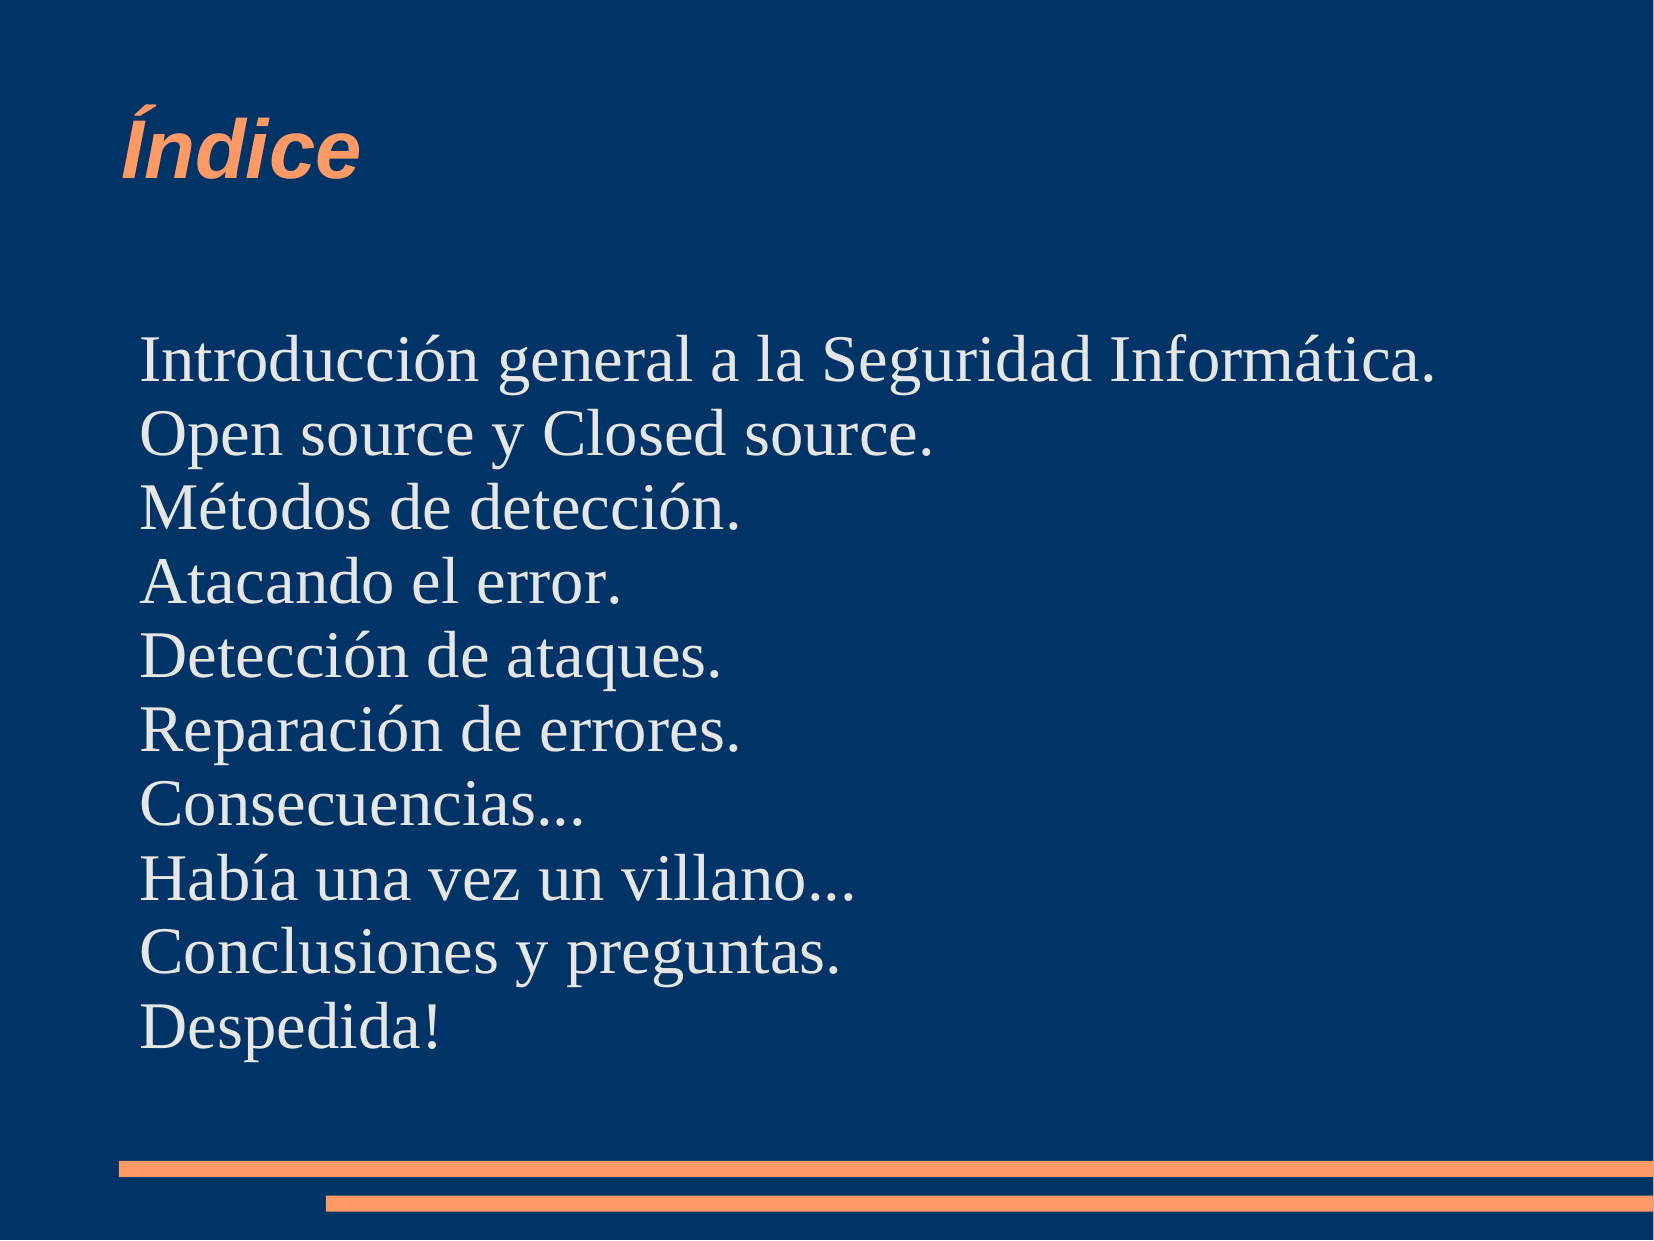

# Índice
Introducción general a la Seguridad Informática.
Open source y Closed source.
Métodos de detección.
Atacando el error.
Detección de ataques.
Reparación de errores.
Consecuencias...
Había una vez un villano...
Conclusiones y preguntas.
Despedida!